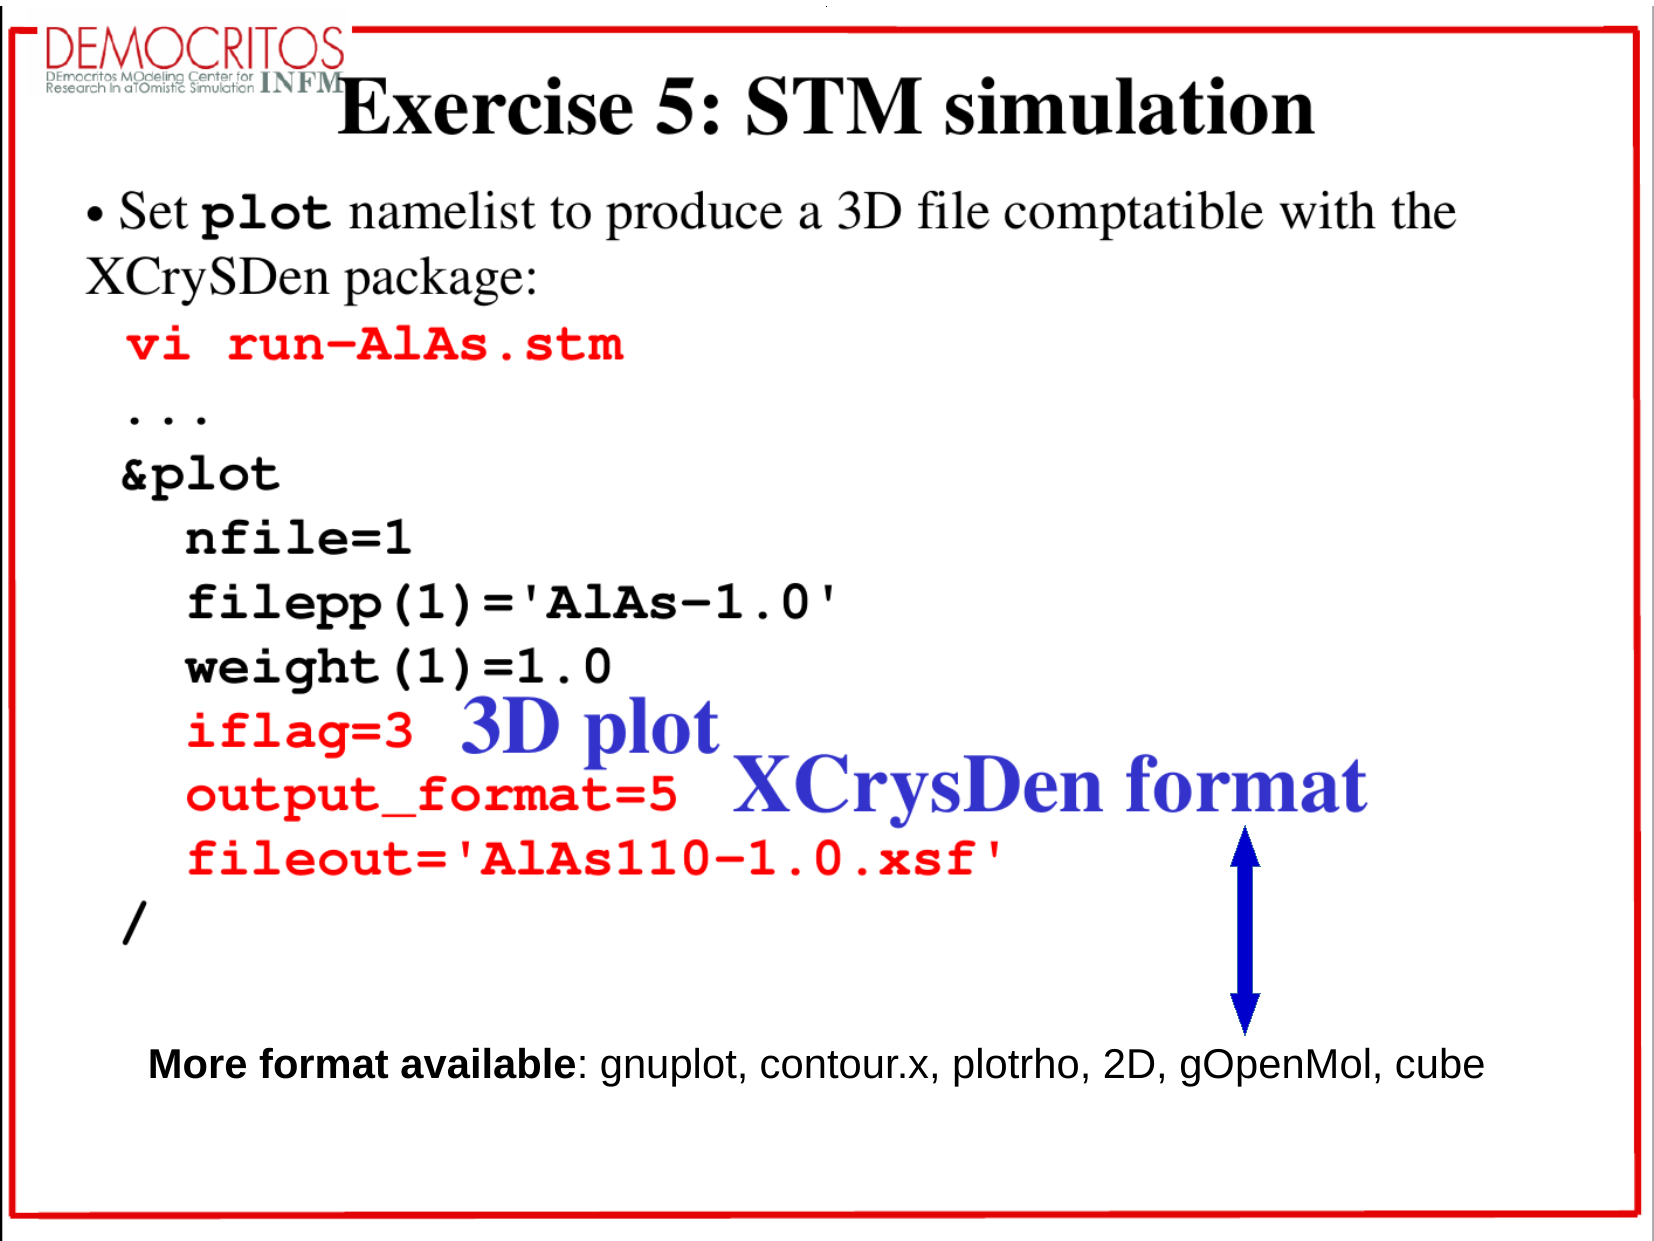

More format available: gnuplot, contour.x, plotrho, 2D, gOpenMol, cube